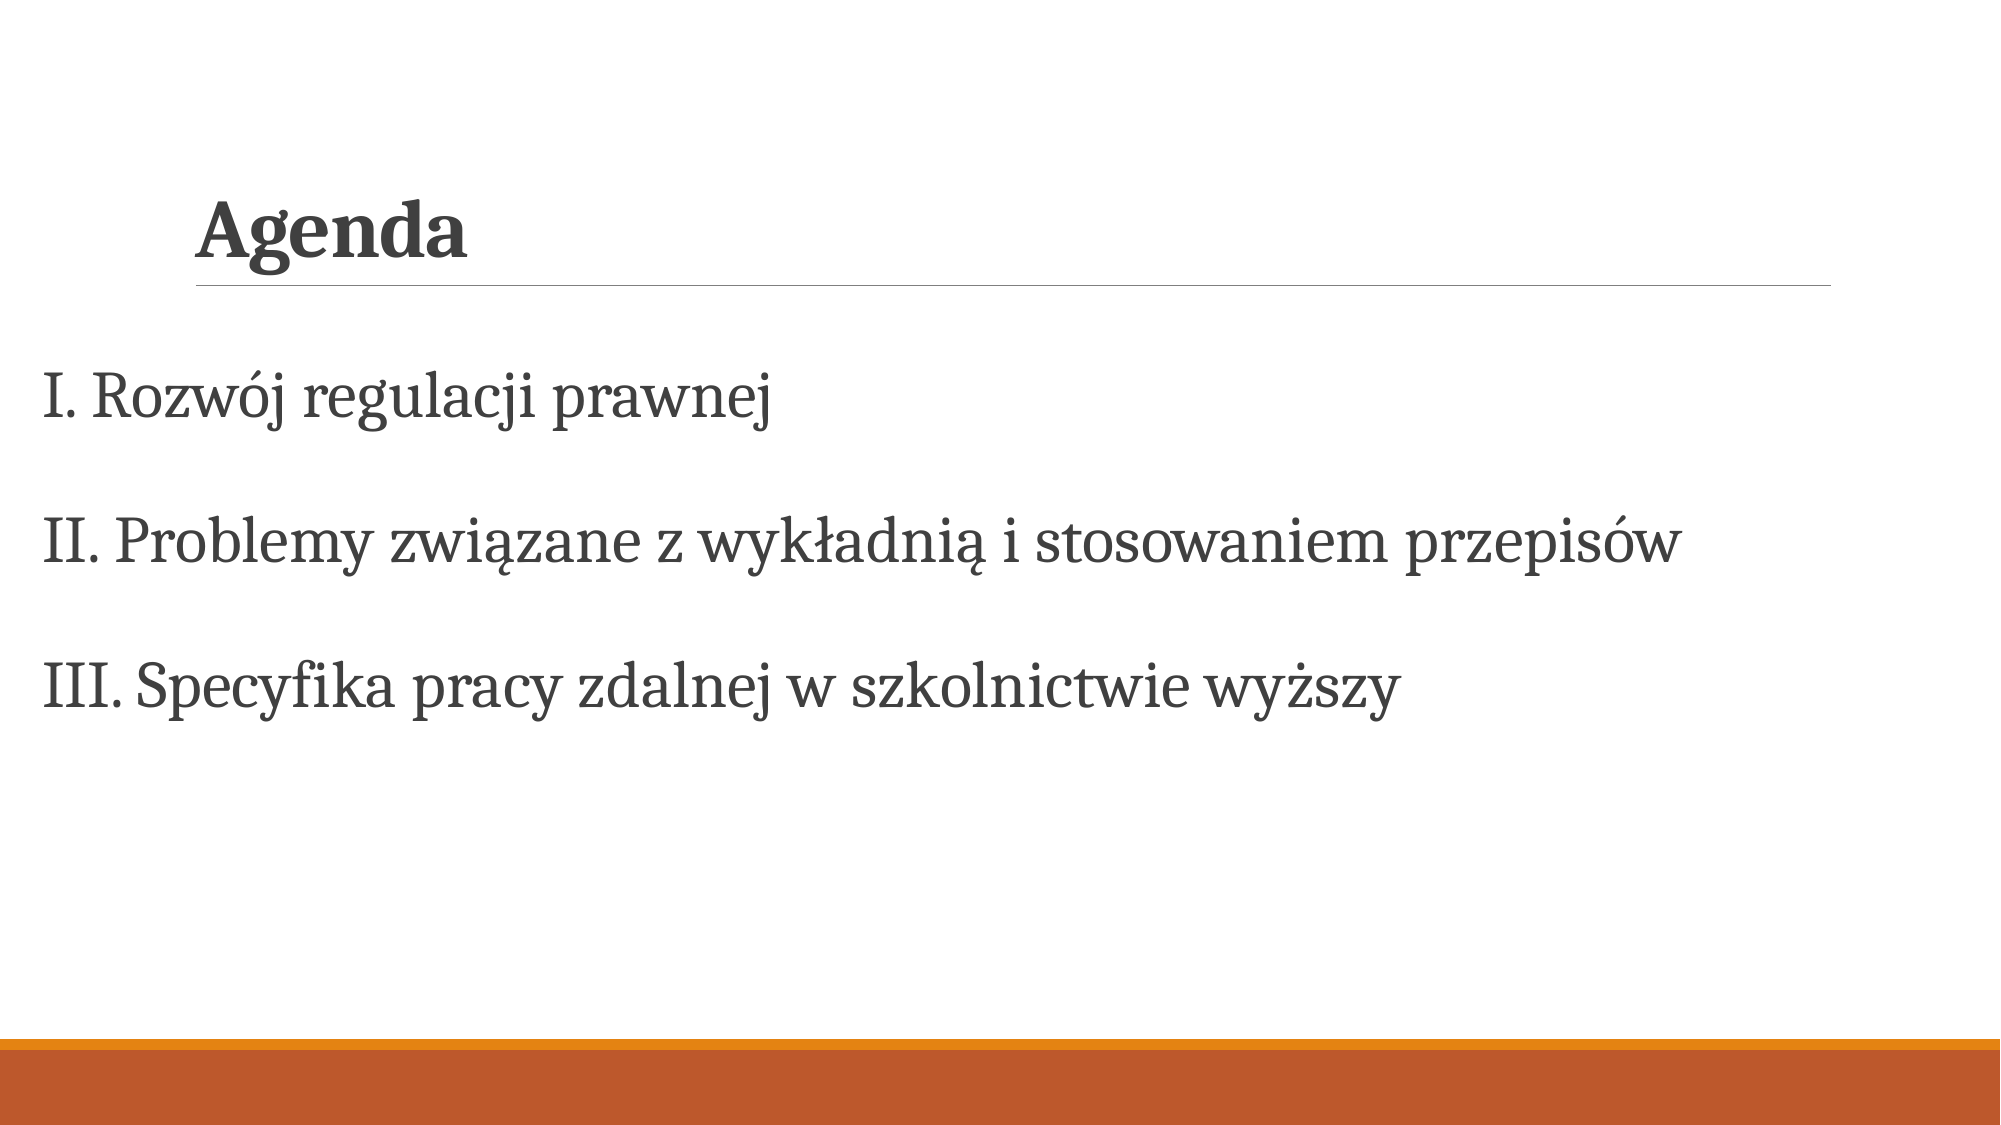

# Agenda
I. Rozwój regulacji prawnej
II. Problemy związane z wykładnią i stosowaniem przepisów
III. Specyfika pracy zdalnej w szkolnictwie wyższy